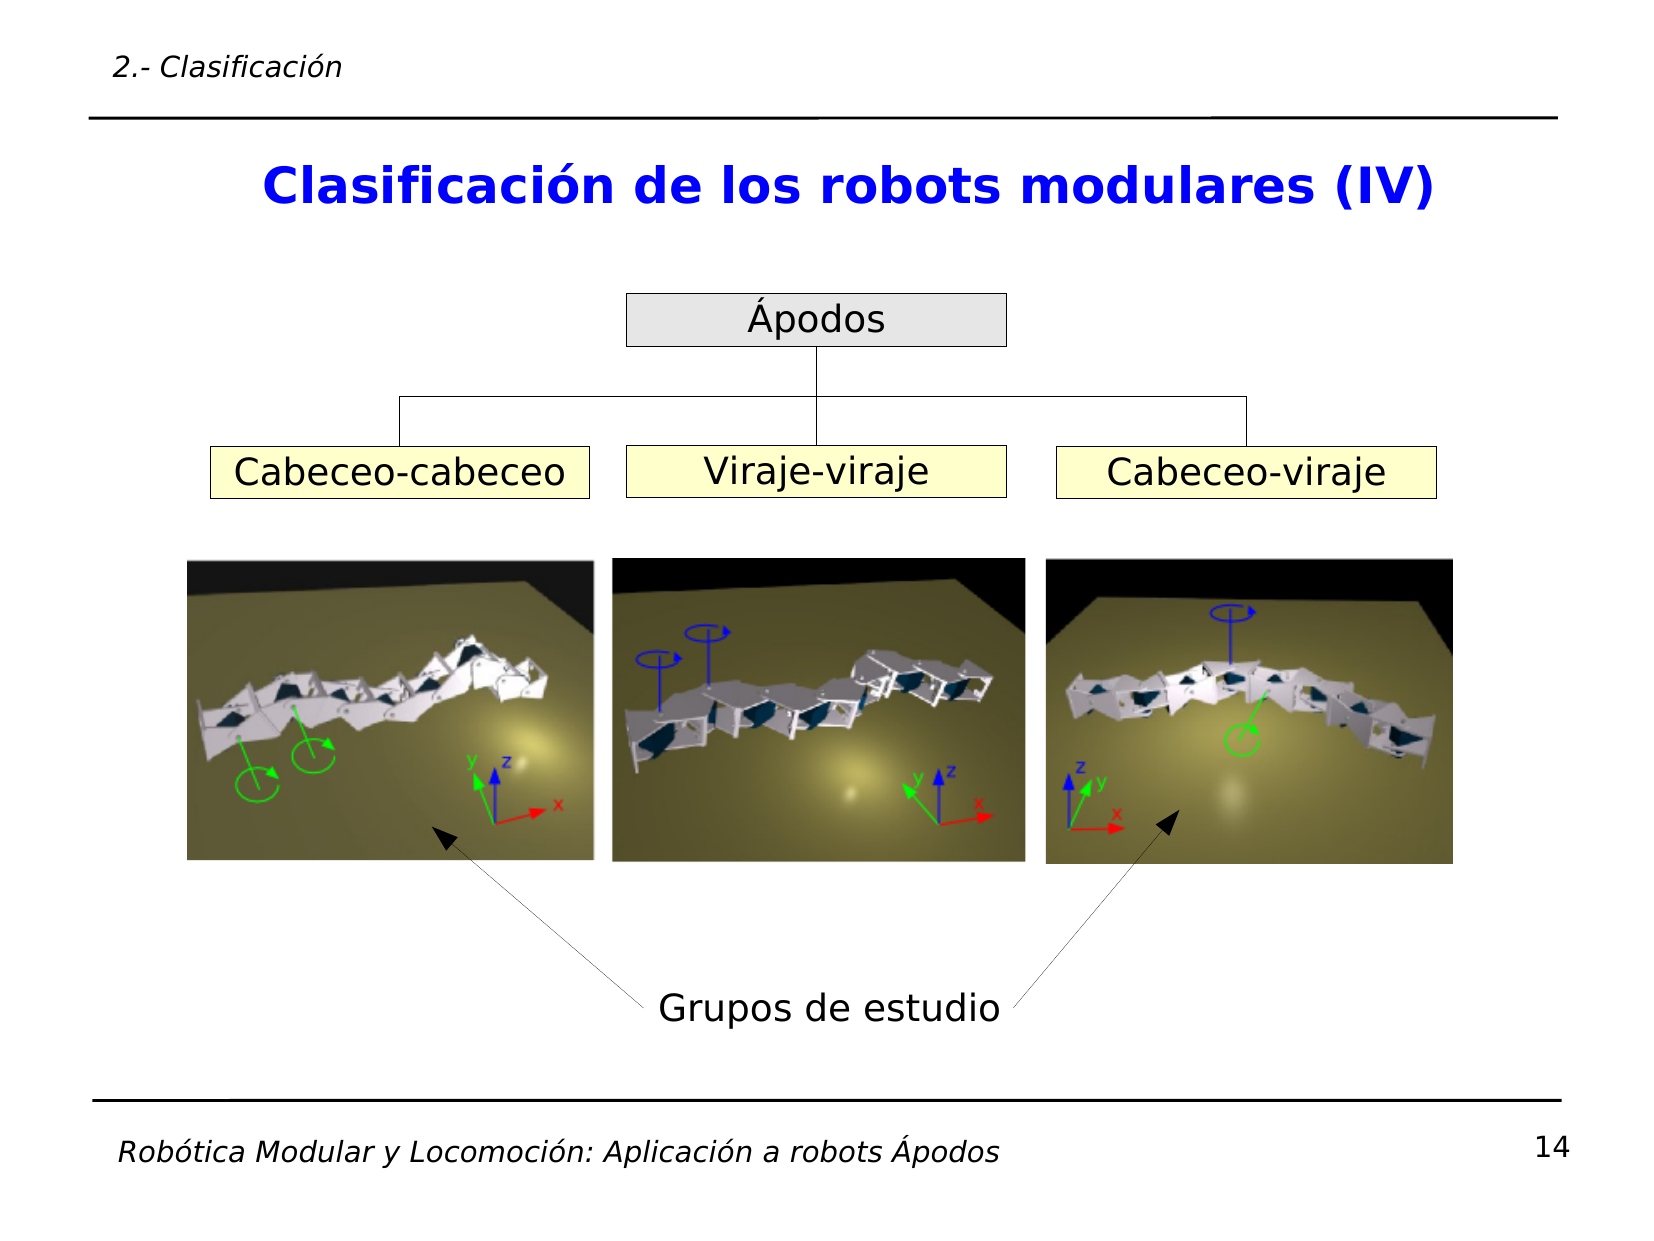

2.- Clasificación
Clasificación de los robots modulares (IV)
Ápodos
Viraje-viraje
Cabeceo-viraje
Cabeceo-cabeceo
Grupos de estudio
Robótica Modular y Locomoción: Aplicación a robots Ápodos
14